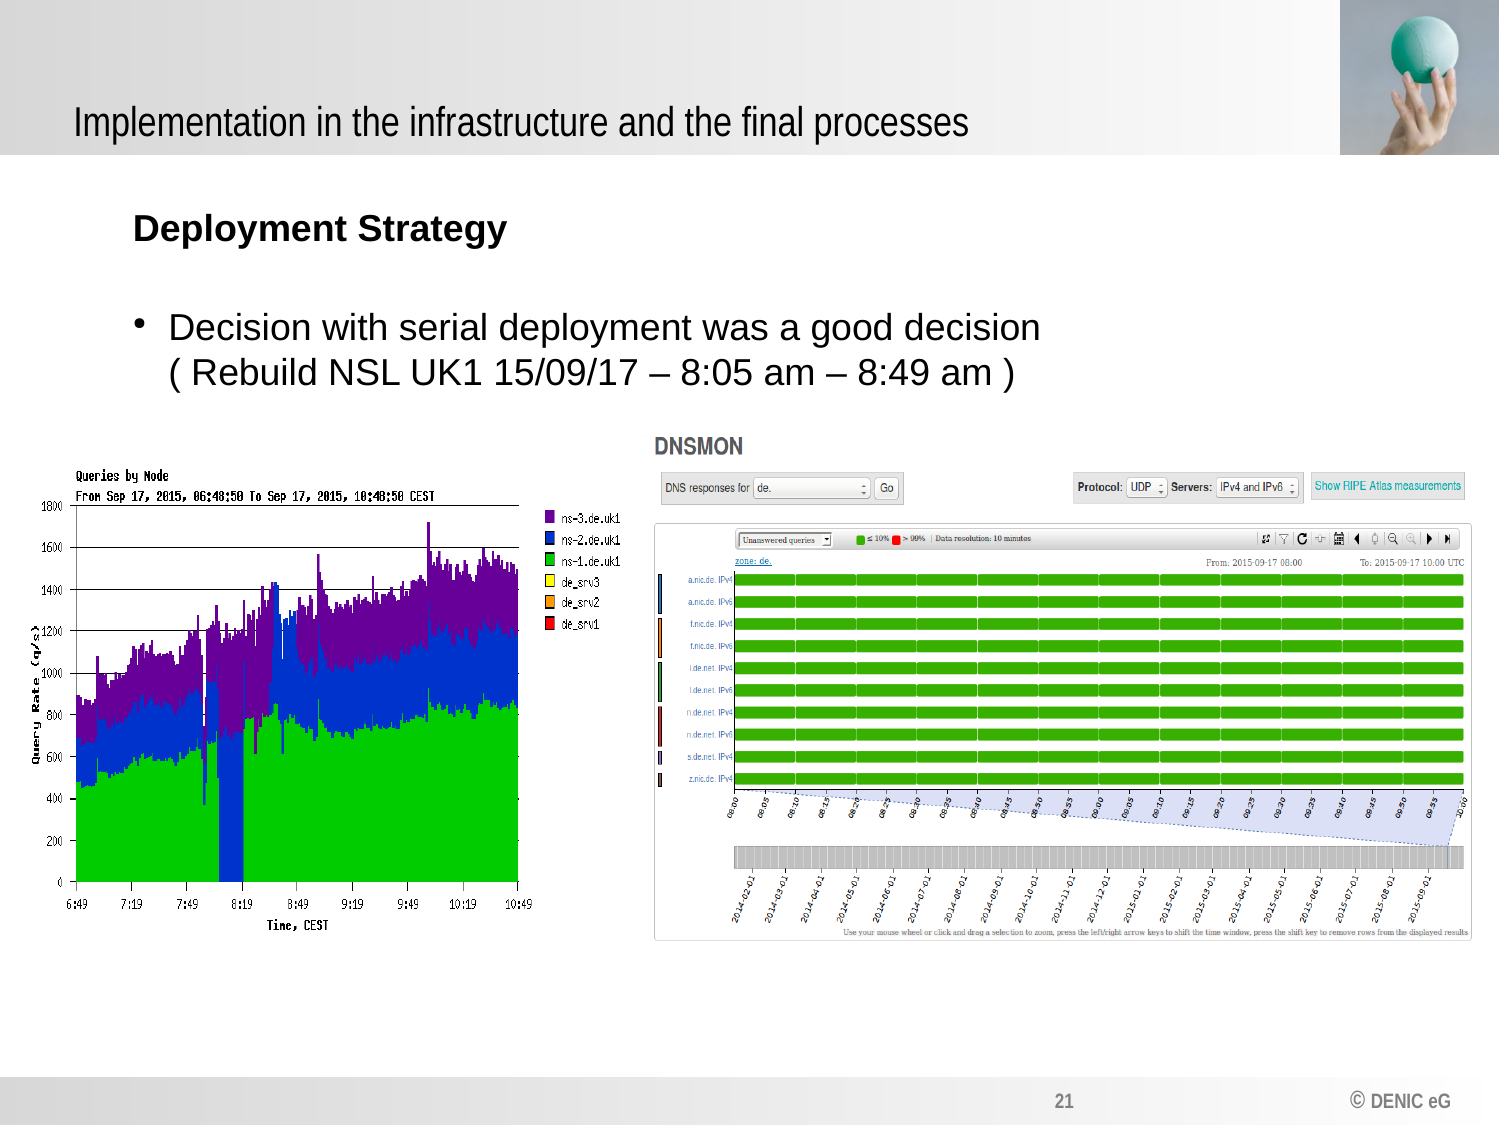

Implementation in the infrastructure and the final processes
Deployment Strategy
Decision with serial deployment was a good decision
( Rebuild NSL UK1 15/09/17 – 8:05 am – 8:49 am )
 © DENIC eG